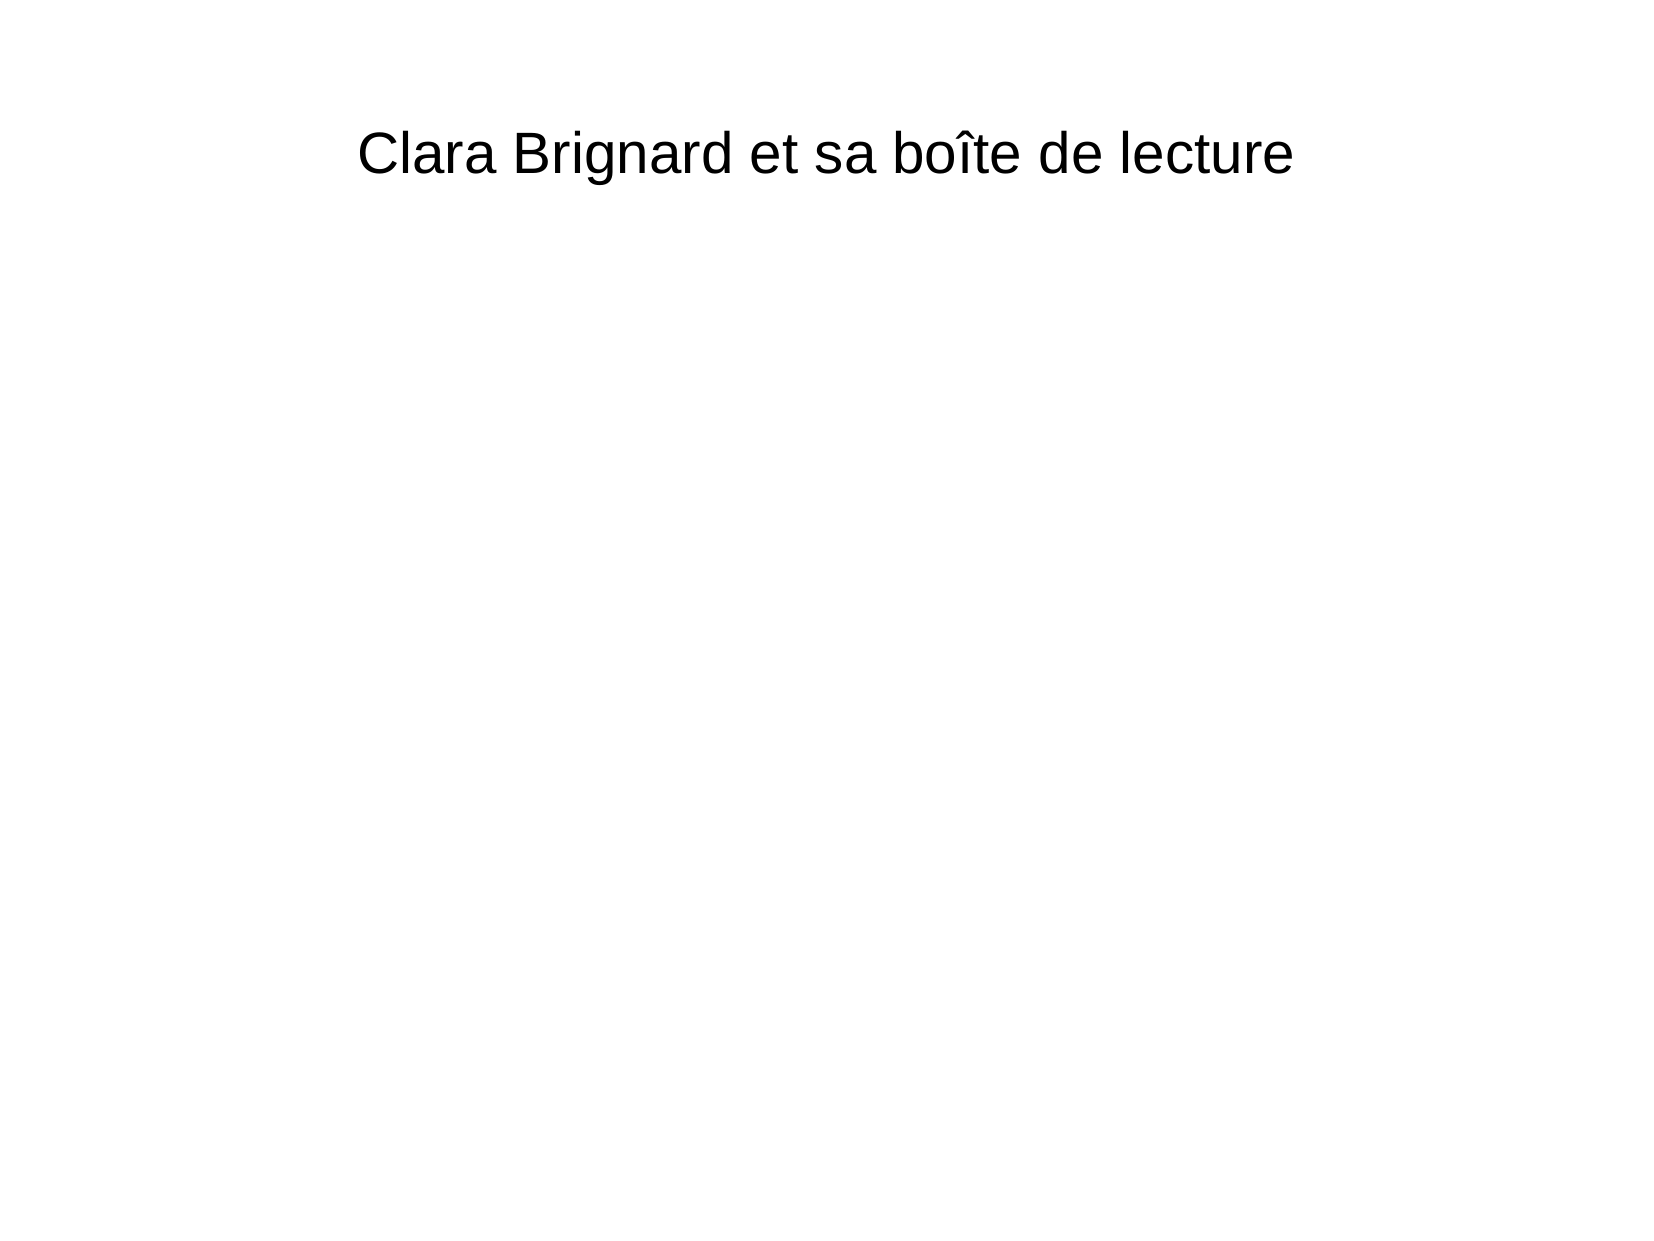

# Clara Brignard et sa boîte de lecture